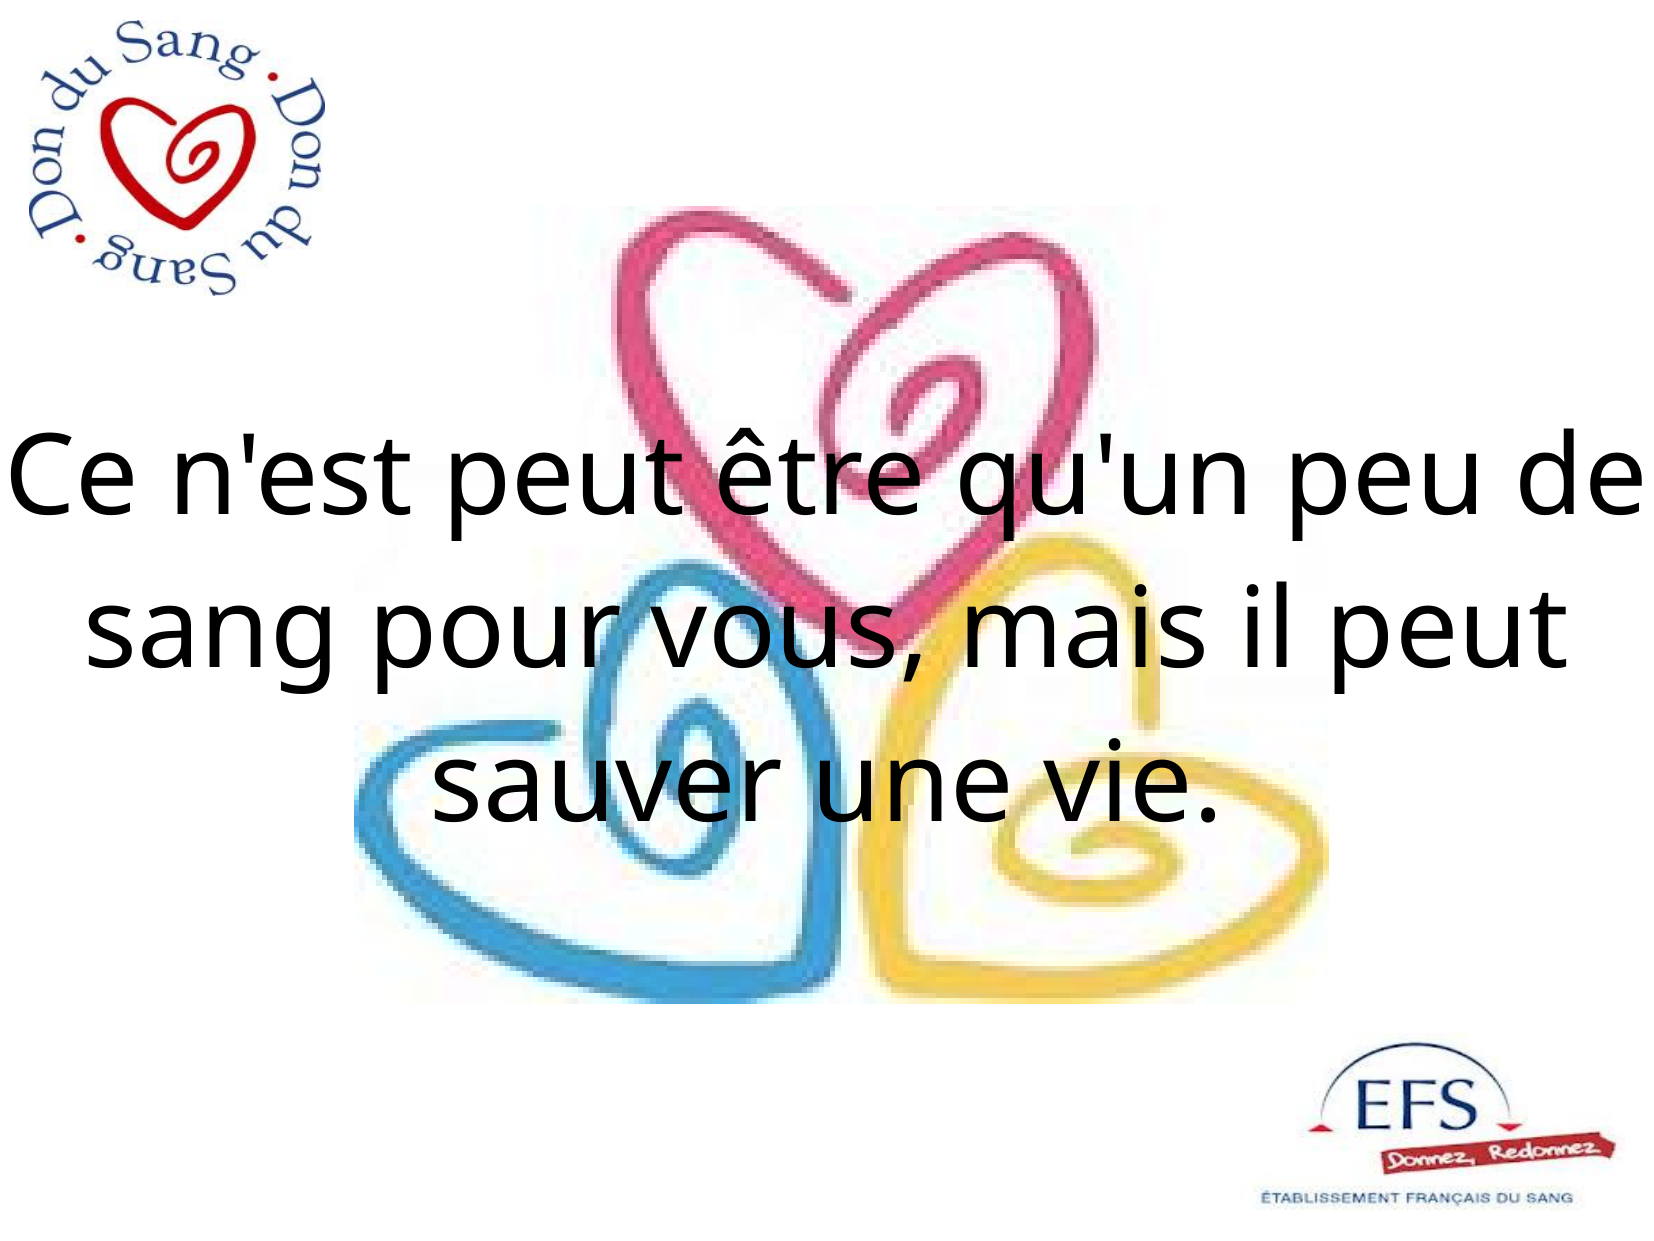

# Ce n'est peut être qu'un peu de sang pour vous, mais il peut sauver une vie.